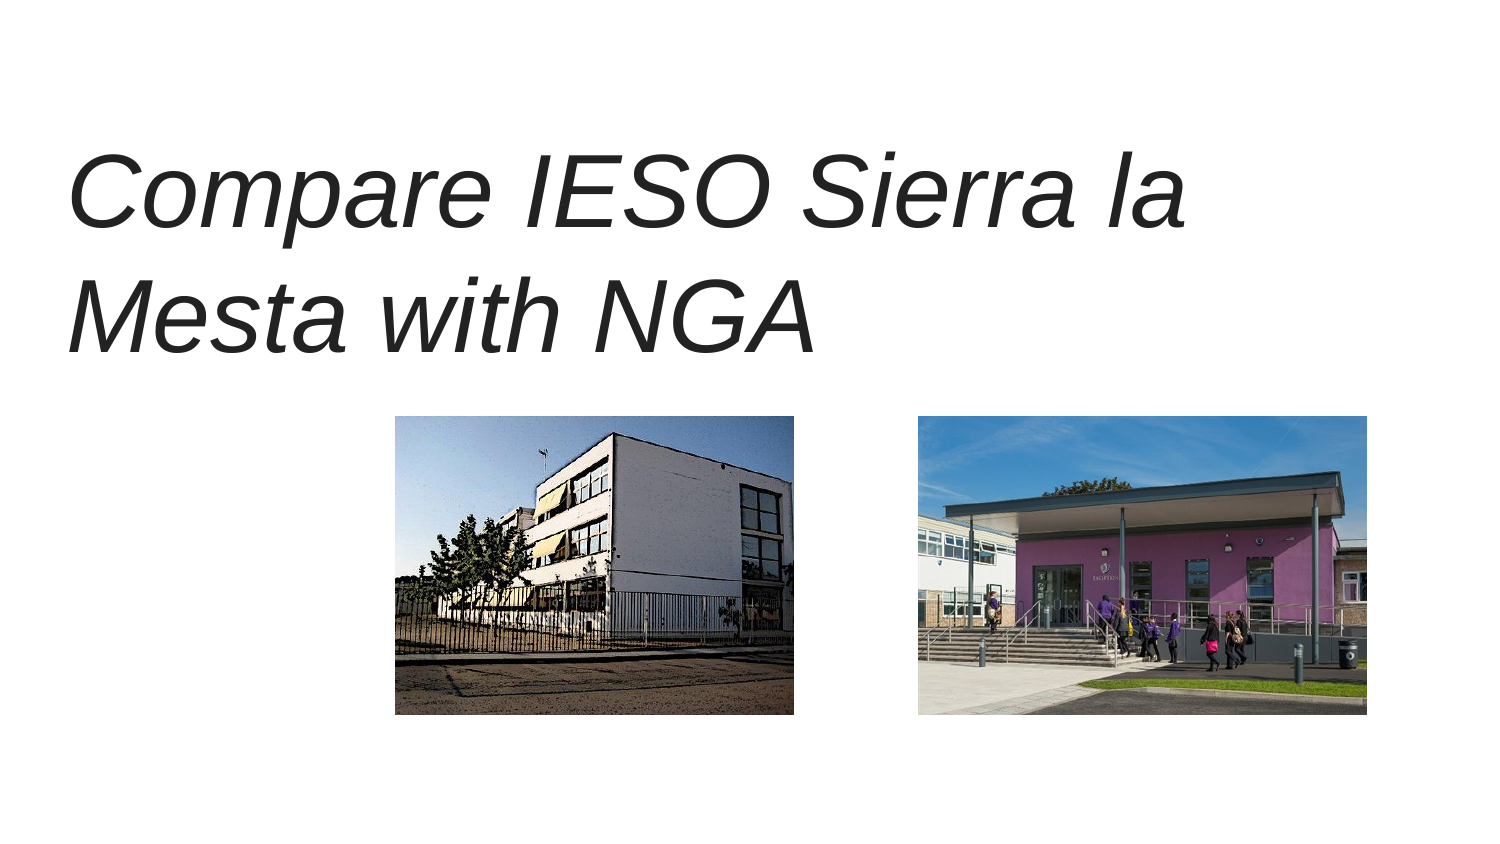

# Compare IESO Sierra la Mesta with NGA